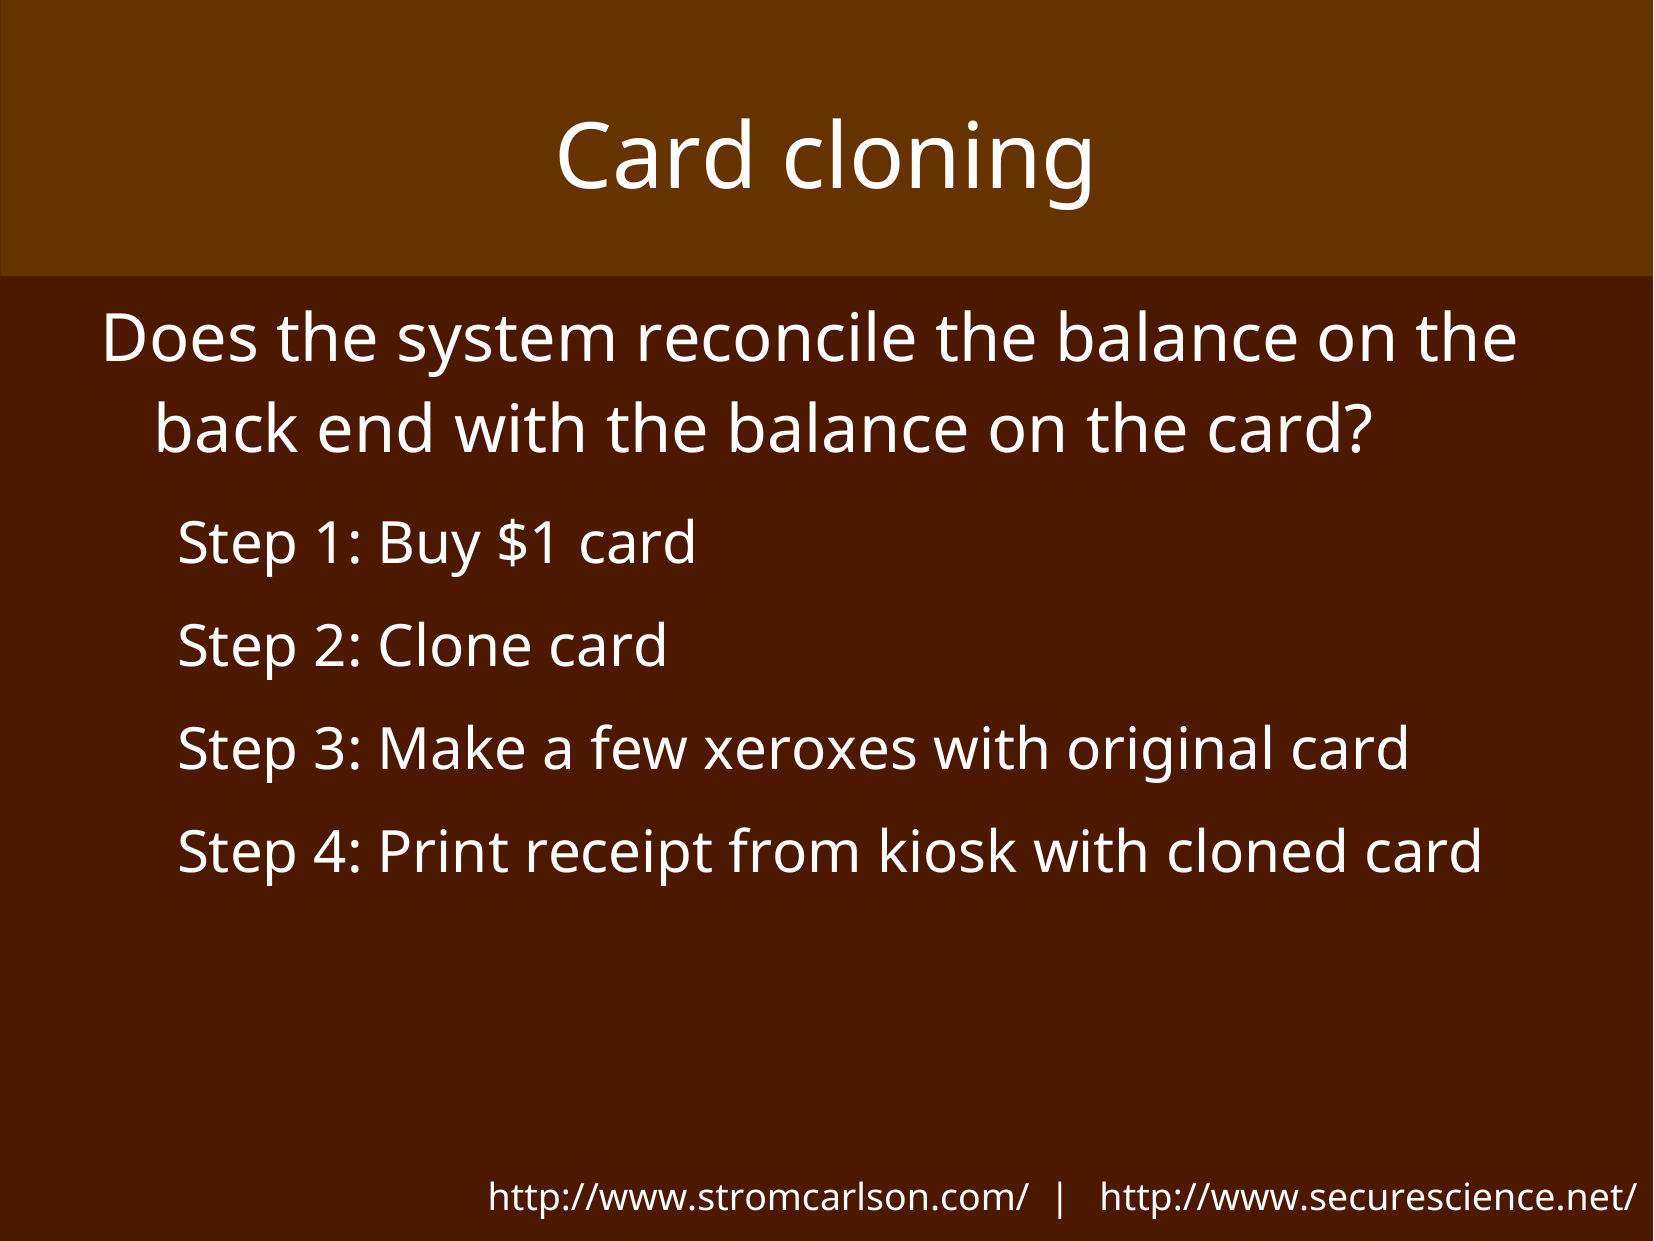

# Card cloning
Does the system reconcile the balance on the back end with the balance on the card?
Step 1: Buy $1 card
Step 2: Clone card
Step 3: Make a few xeroxes with original card
Step 4: Print receipt from kiosk with cloned card